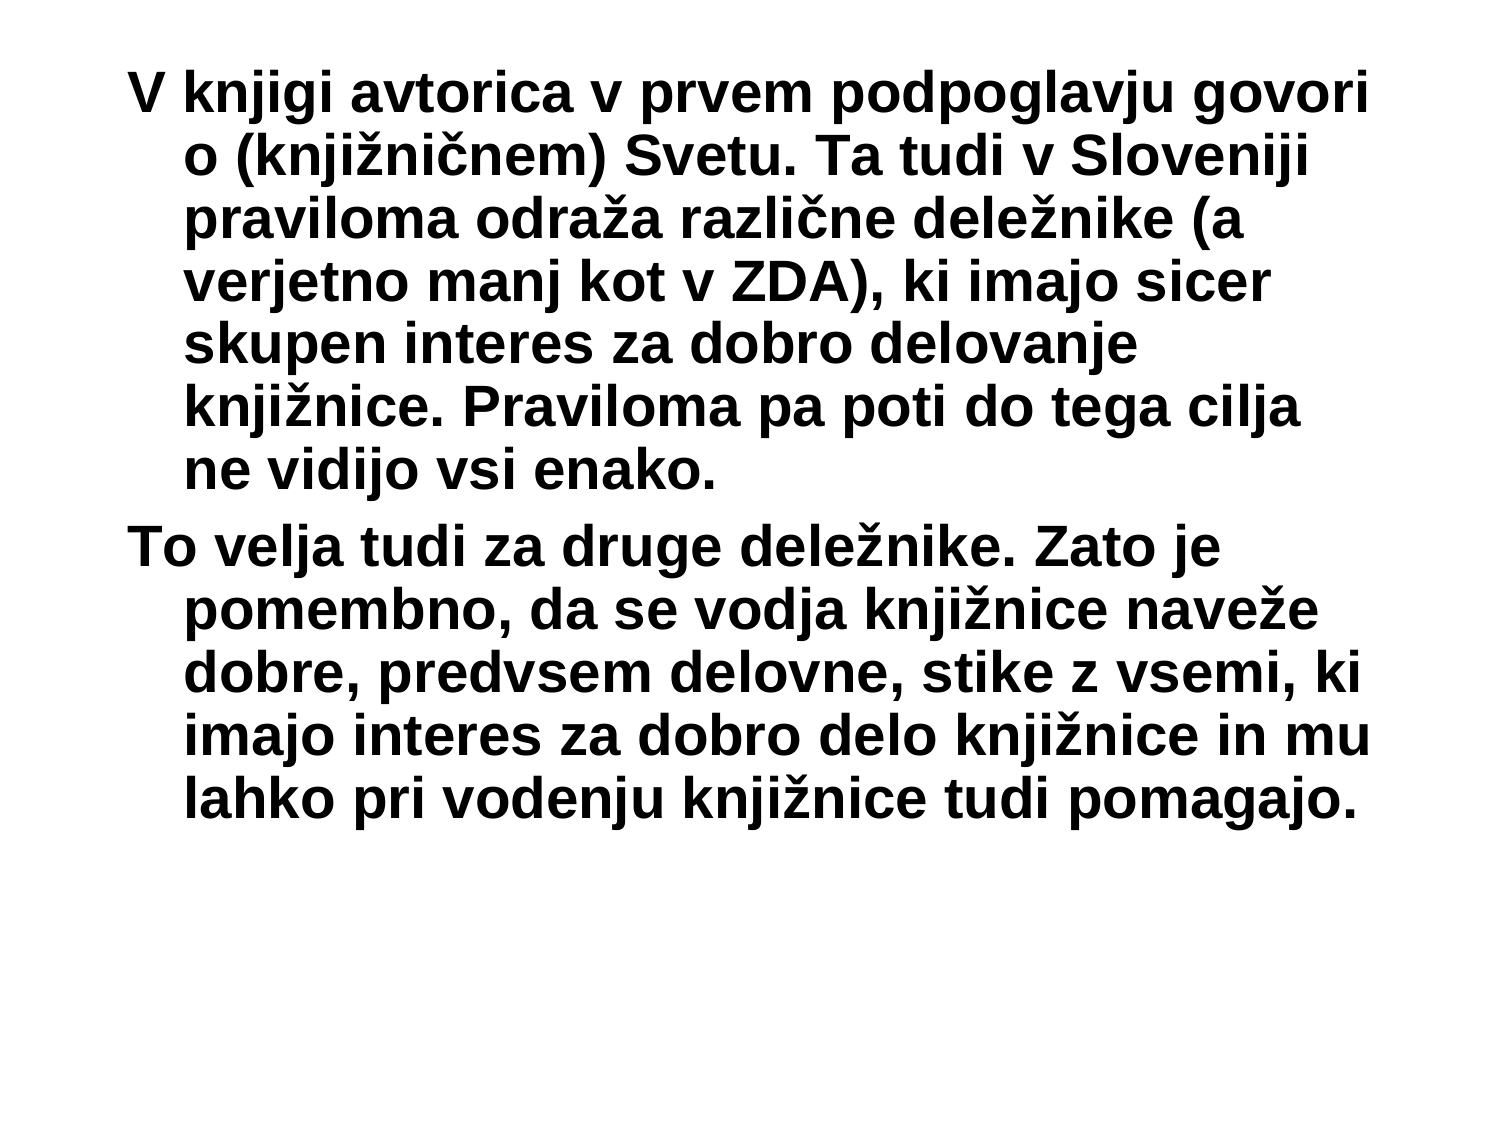

# V knjigi avtorica v prvem podpoglavju govori o (knjižničnem) Svetu. Ta tudi v Sloveniji praviloma odraža različne deležnike (a verjetno manj kot v ZDA), ki imajo sicer skupen interes za dobro delovanje knjižnice. Praviloma pa poti do tega cilja ne vidijo vsi enako.
To velja tudi za druge deležnike. Zato je pomembno, da se vodja knjižnice naveže dobre, predvsem delovne, stike z vsemi, ki imajo interes za dobro delo knjižnice in mu lahko pri vodenju knjižnice tudi pomagajo.